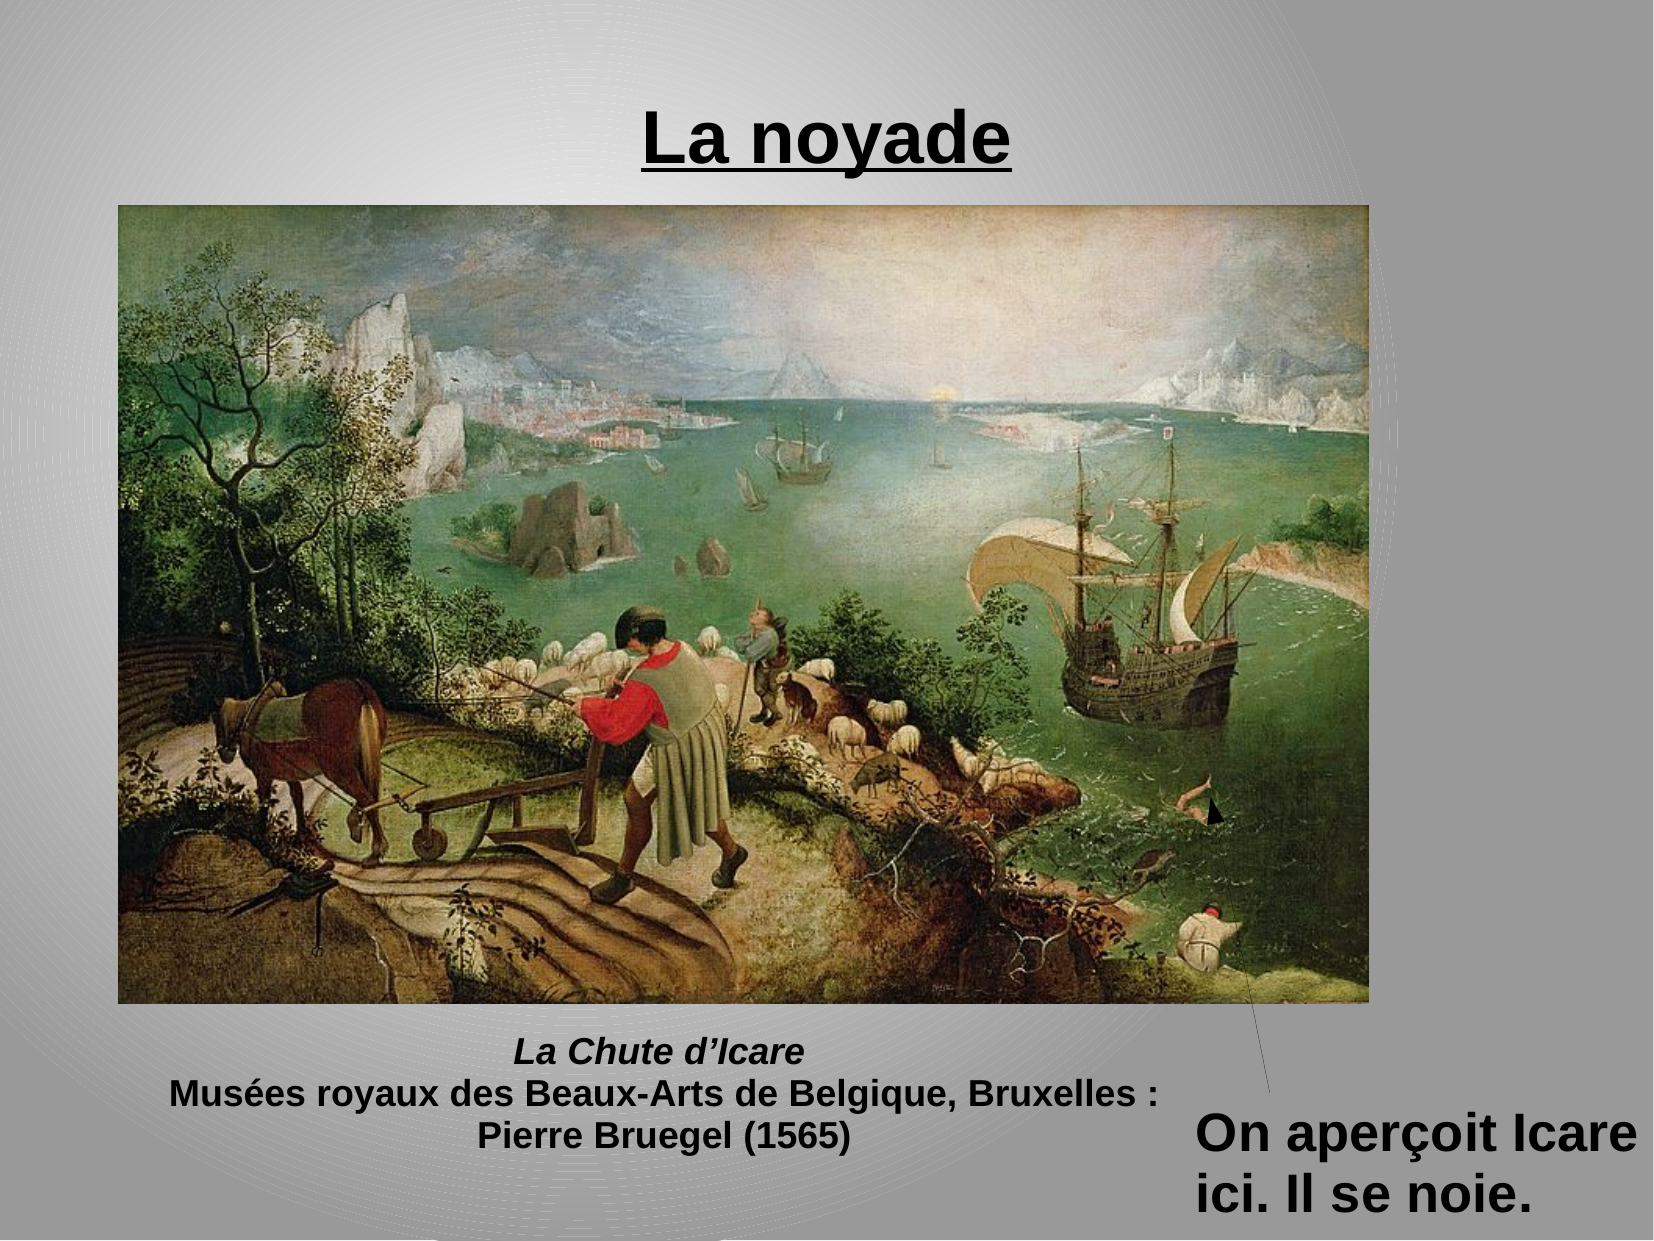

La noyade
La Chute d’Icare
Musées royaux des Beaux-Arts de Belgique, Bruxelles :
Pierre Bruegel (1565)
On aperçoit Icare ici. Il se noie.